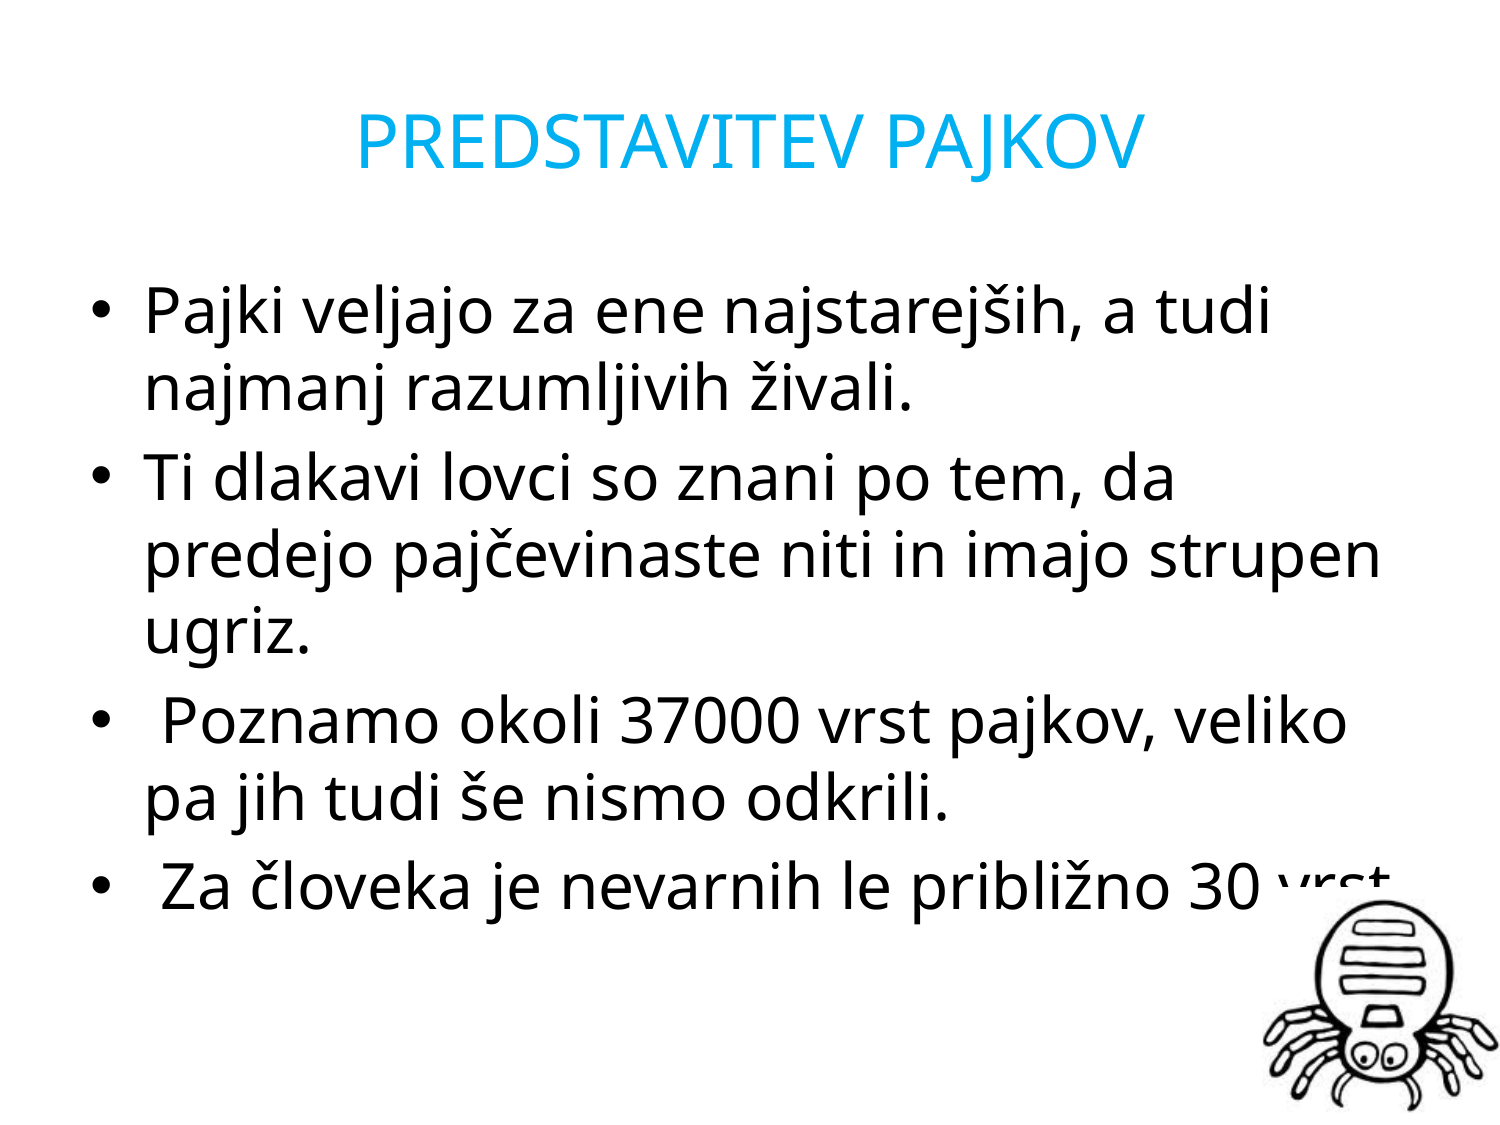

# PREDSTAVITEV PAJKOV
Pajki veljajo za ene najstarejših, a tudi najmanj razumljivih živali.
Ti dlakavi lovci so znani po tem, da predejo pajčevinaste niti in imajo strupen ugriz.
 Poznamo okoli 37000 vrst pajkov, veliko pa jih tudi še nismo odkrili.
 Za človeka je nevarnih le približno 30 vrst.